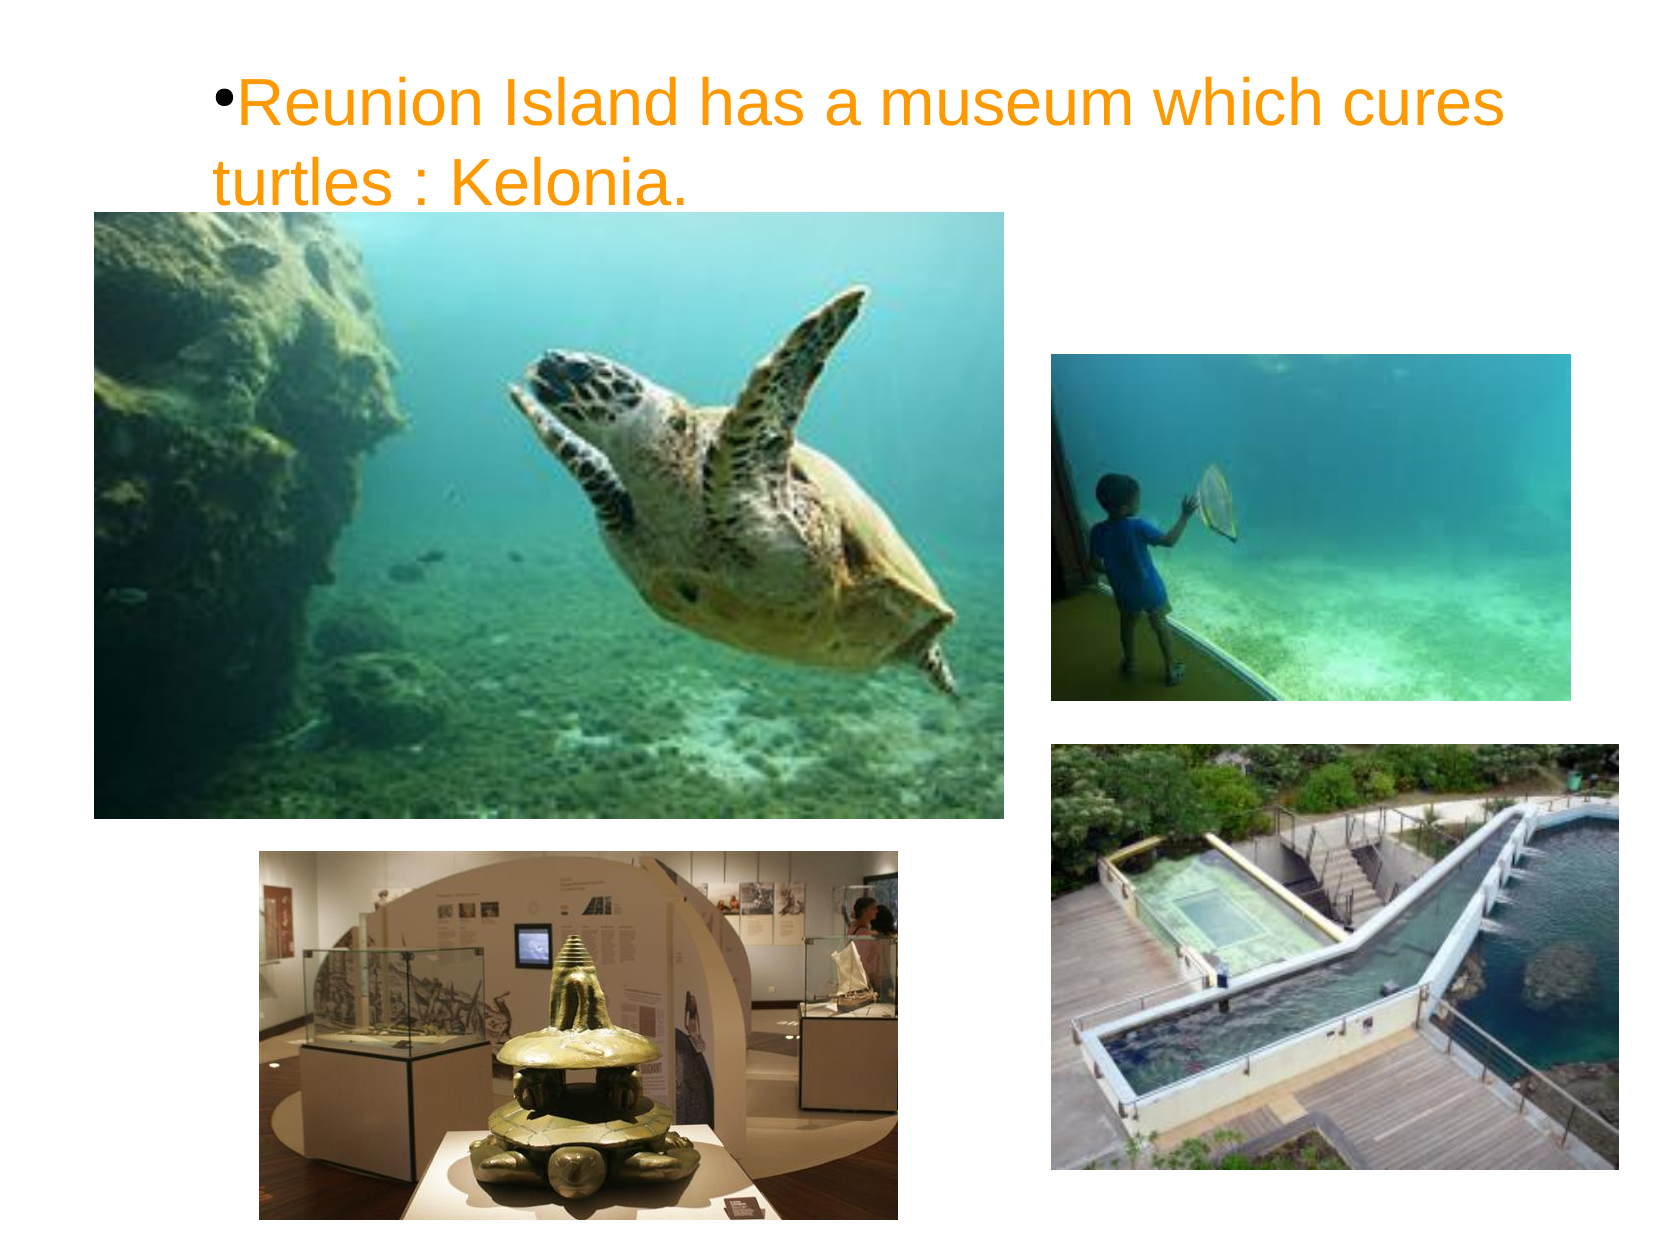

# Reunion Island has a museum which cures turtles : Kelonia.